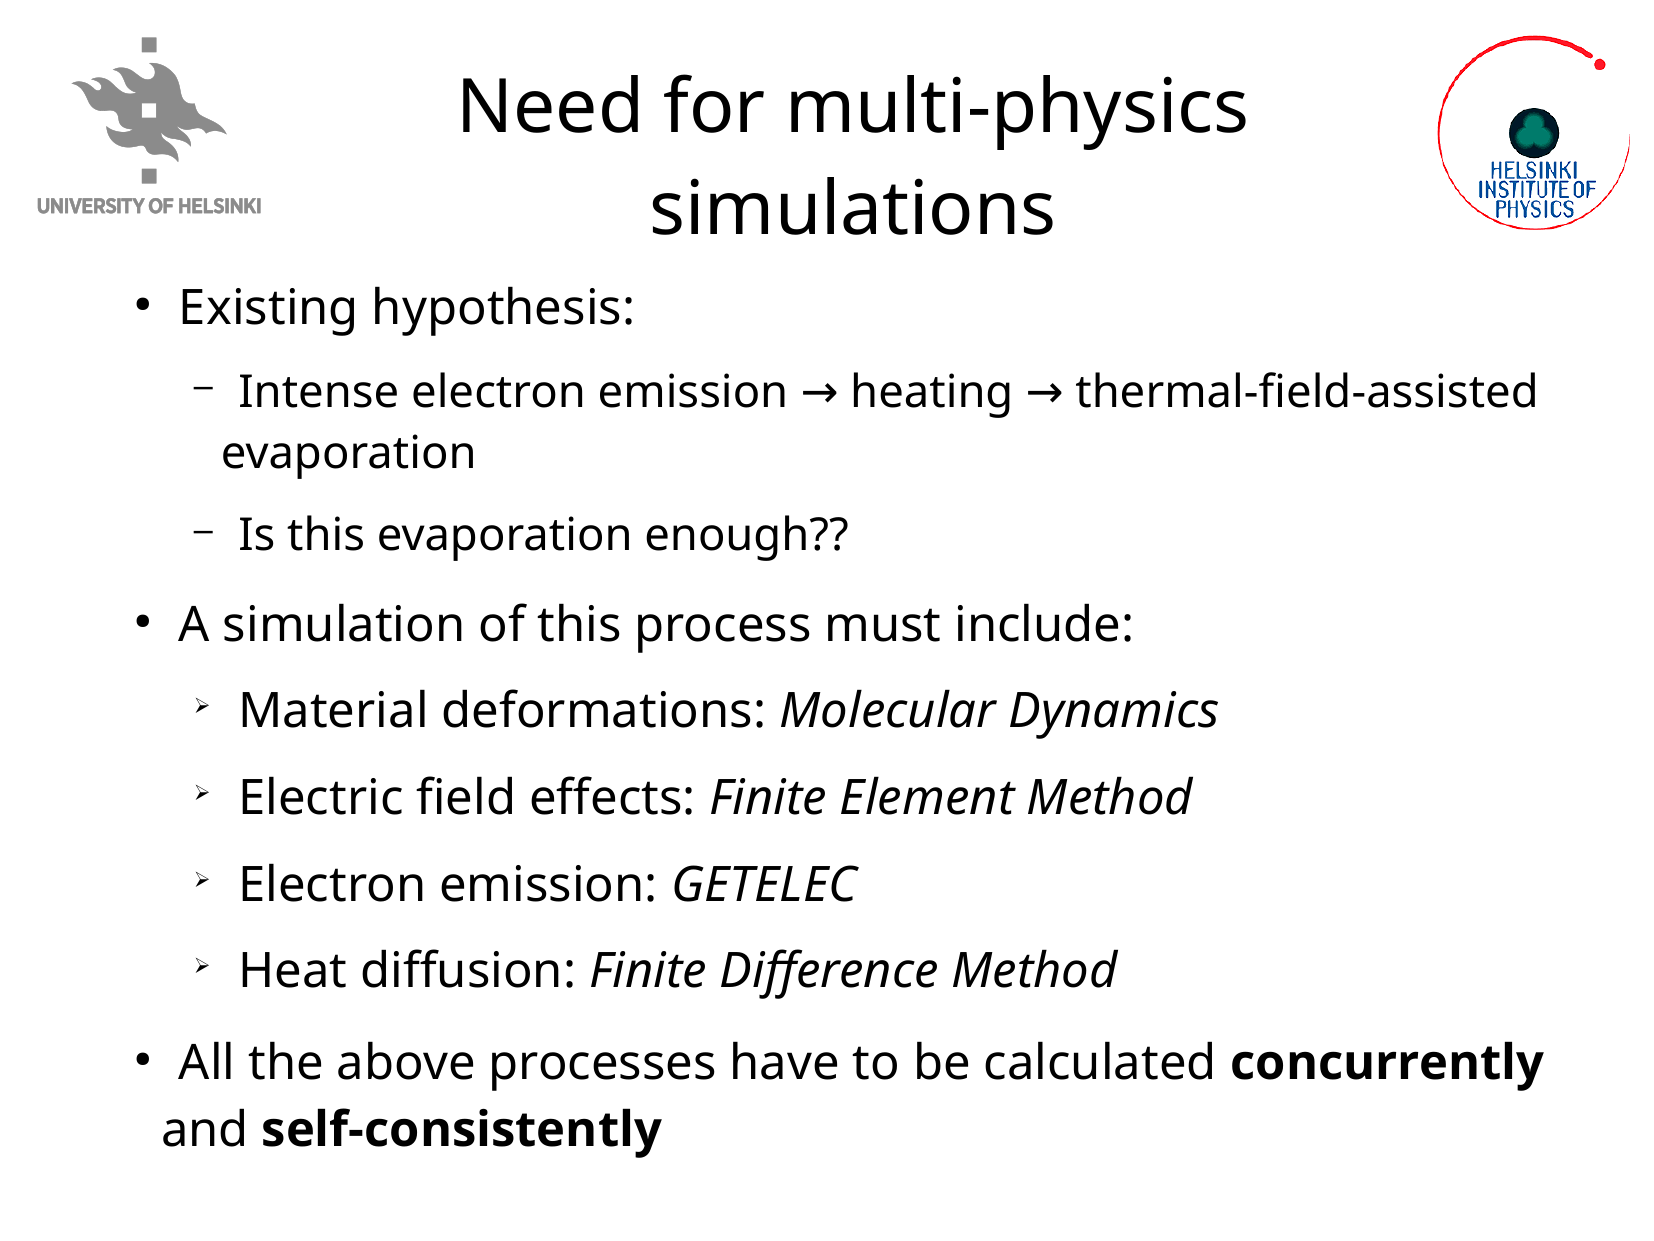

# Need for multi-physics simulations
Existing hypothesis:
Intense electron emission → heating → thermal-field-assisted evaporation
Is this evaporation enough??
A simulation of this process must include:
Material deformations: Molecular Dynamics
Electric field effects: Finite Element Method
Electron emission: GETELEC
Heat diffusion: Finite Difference Method
All the above processes have to be calculated concurrently and self-consistently